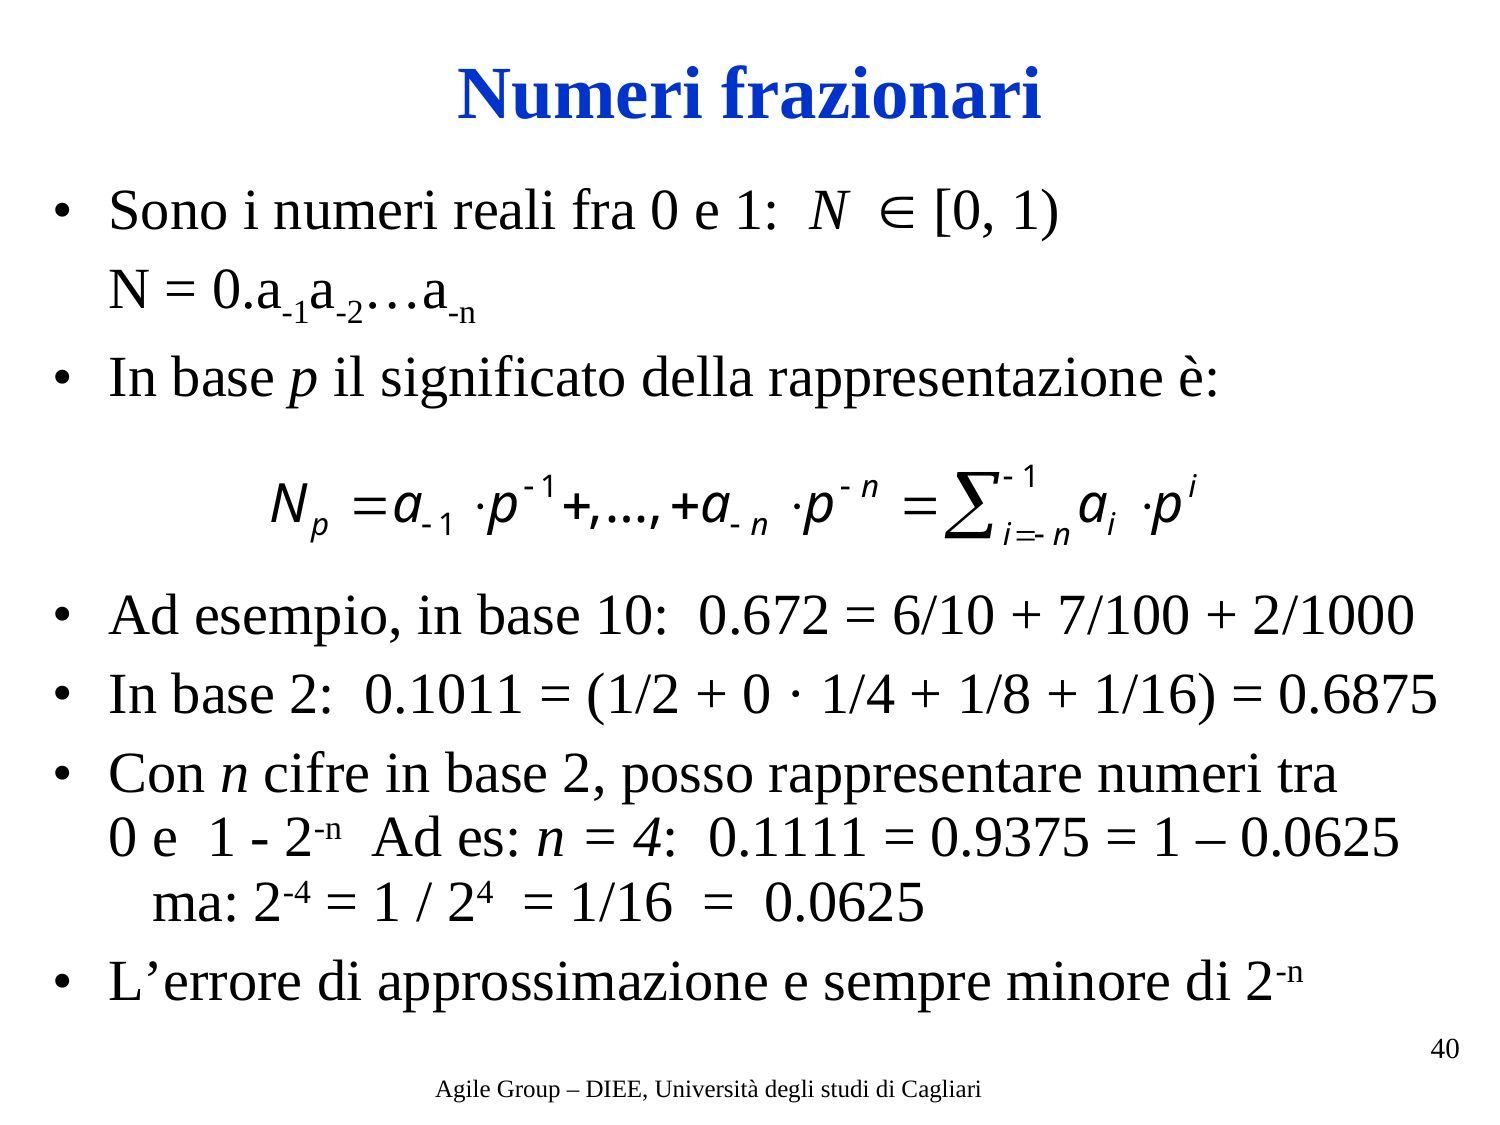

# Numeri frazionari
Sono i numeri reali fra 0 e 1: N Î [0, 1)
	N = 0.a-1a-2…a-n
In base p il significato della rappresentazione è:
Ad esempio, in base 10: 0.672 = 6/10 + 7/100 + 2/1000
In base 2: 0.1011 = (1/2 + 0 · 1/4 + 1/8 + 1/16) = 0.6875
Con n cifre in base 2, posso rappresentare numeri tra
0 e 1 - 2-n Ad es: n = 4: 0.1111 = 0.9375 = 1 – 0.0625
 ma: 2-4 = 1 / 24 = 1/16 = 0.0625
L’errore di approssimazione e sempre minore di 2-n
40